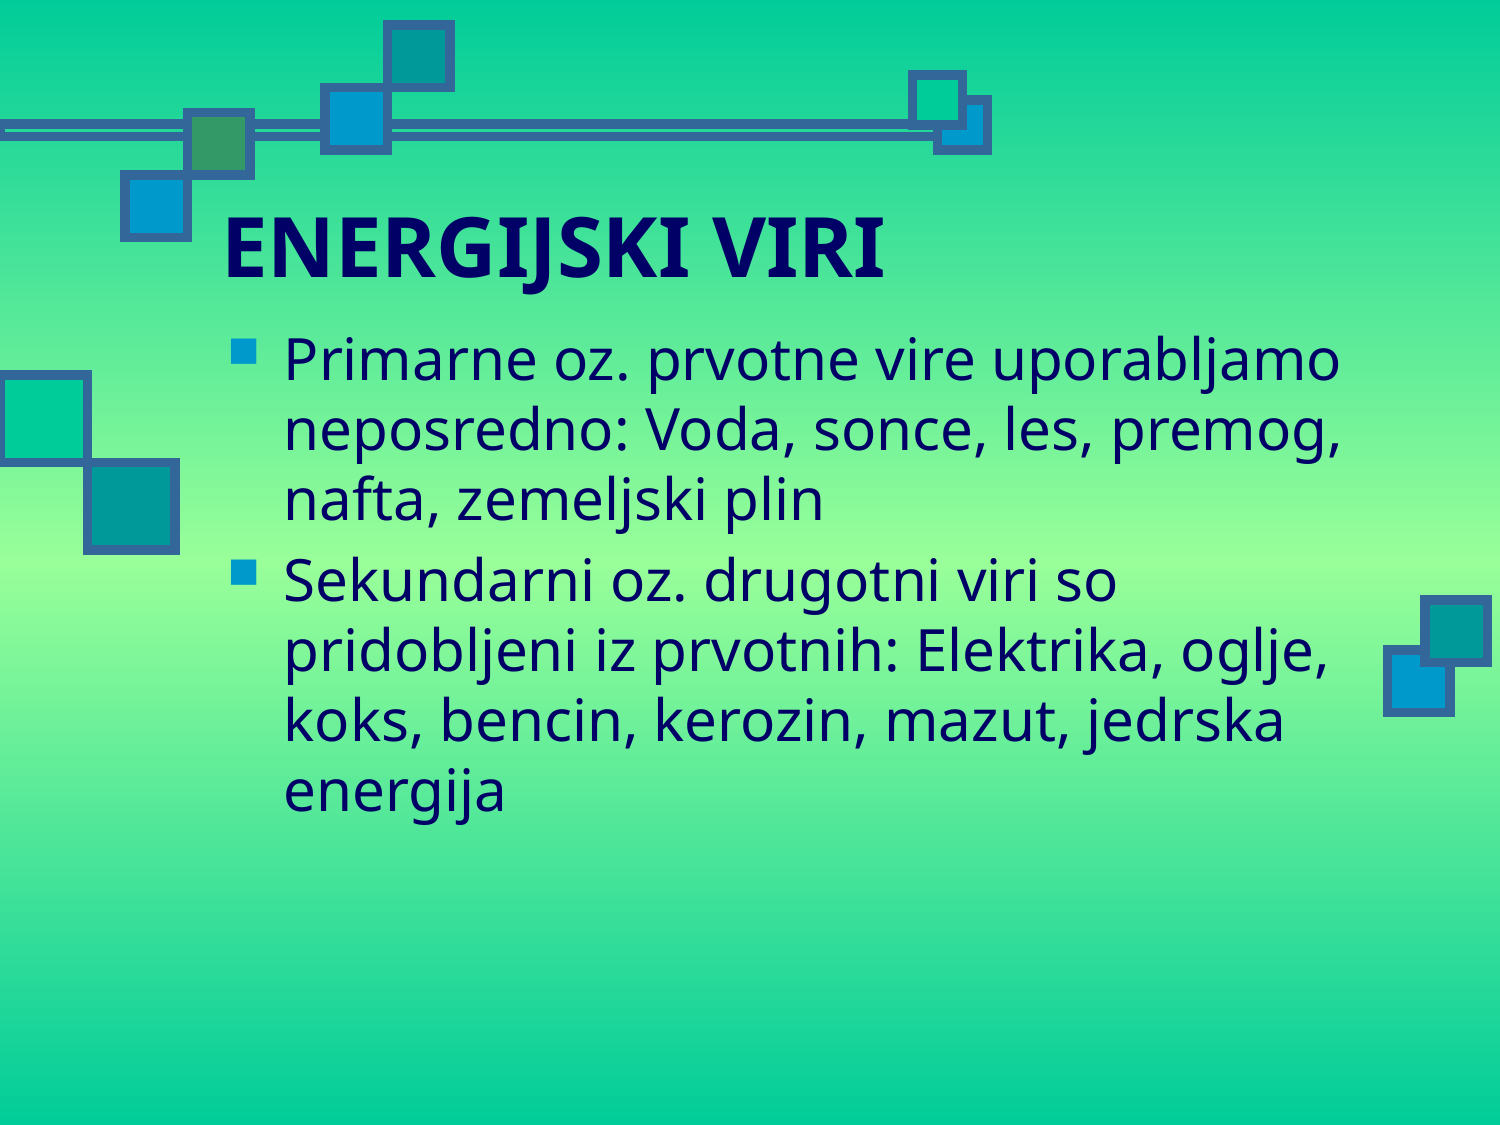

# ENERGIJSKI VIRI
Primarne oz. prvotne vire uporabljamo neposredno: Voda, sonce, les, premog, nafta, zemeljski plin
Sekundarni oz. drugotni viri so pridobljeni iz prvotnih: Elektrika, oglje, koks, bencin, kerozin, mazut, jedrska energija